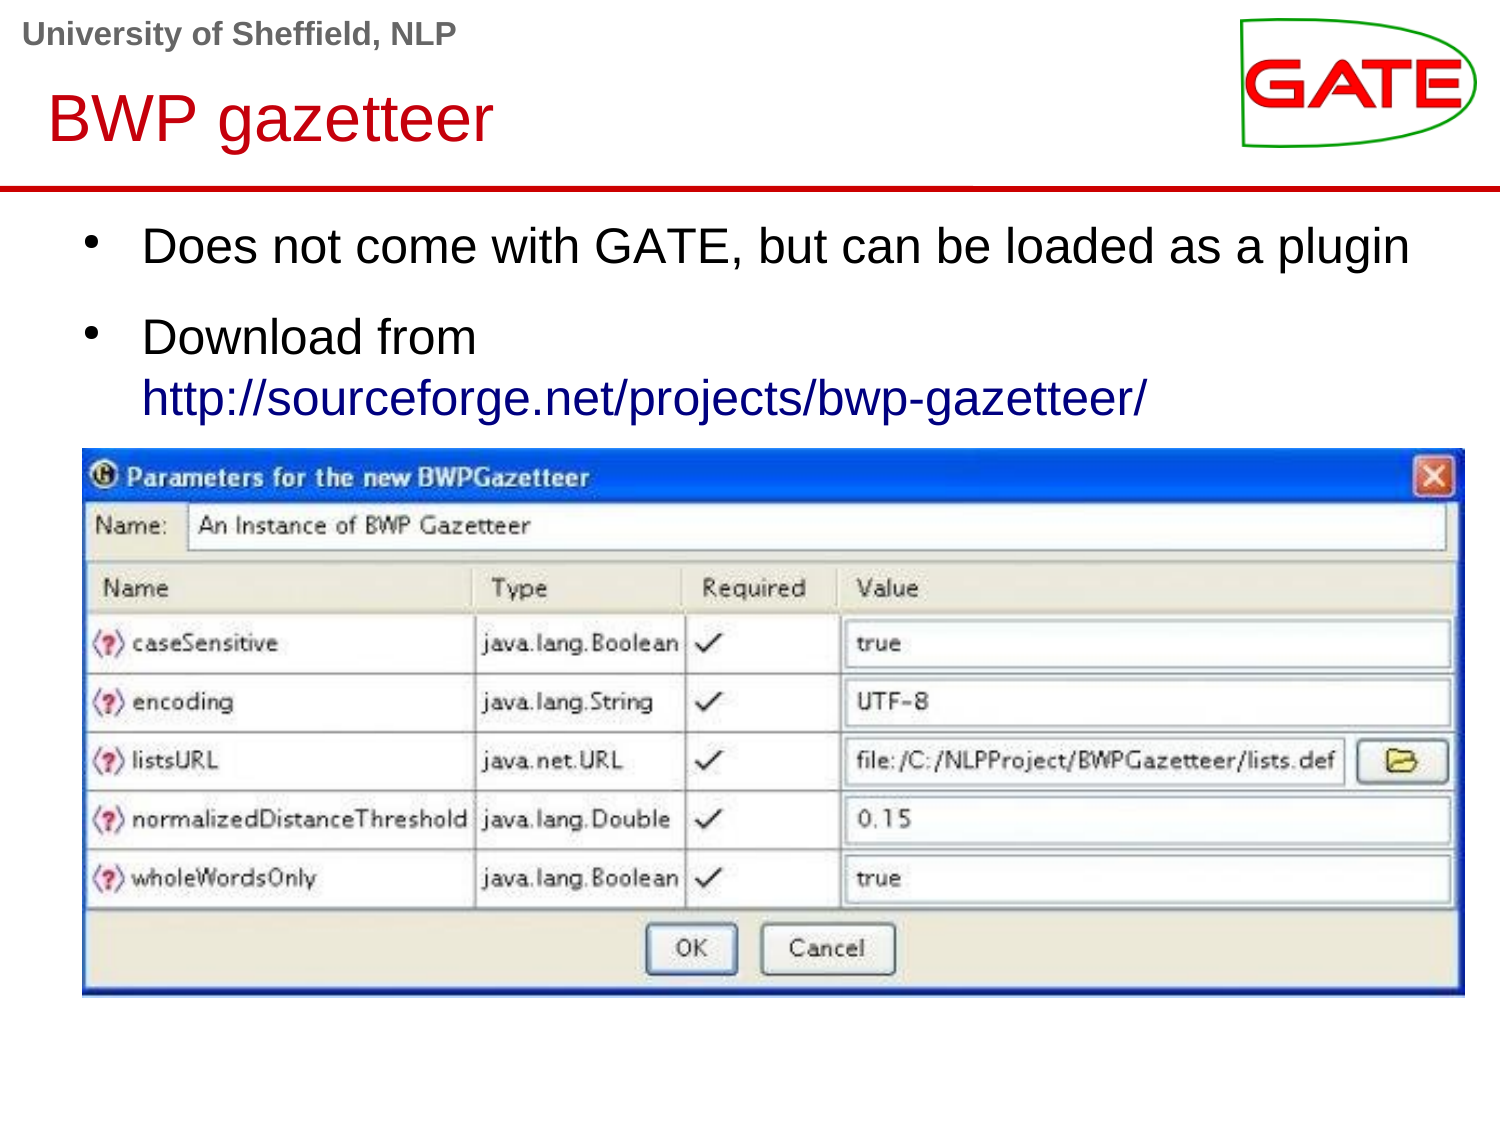

# BWP gazetteer
Does not come with GATE, but can be loaded as a plugin
Download from http://sourceforge.net/projects/bwp-gazetteer/